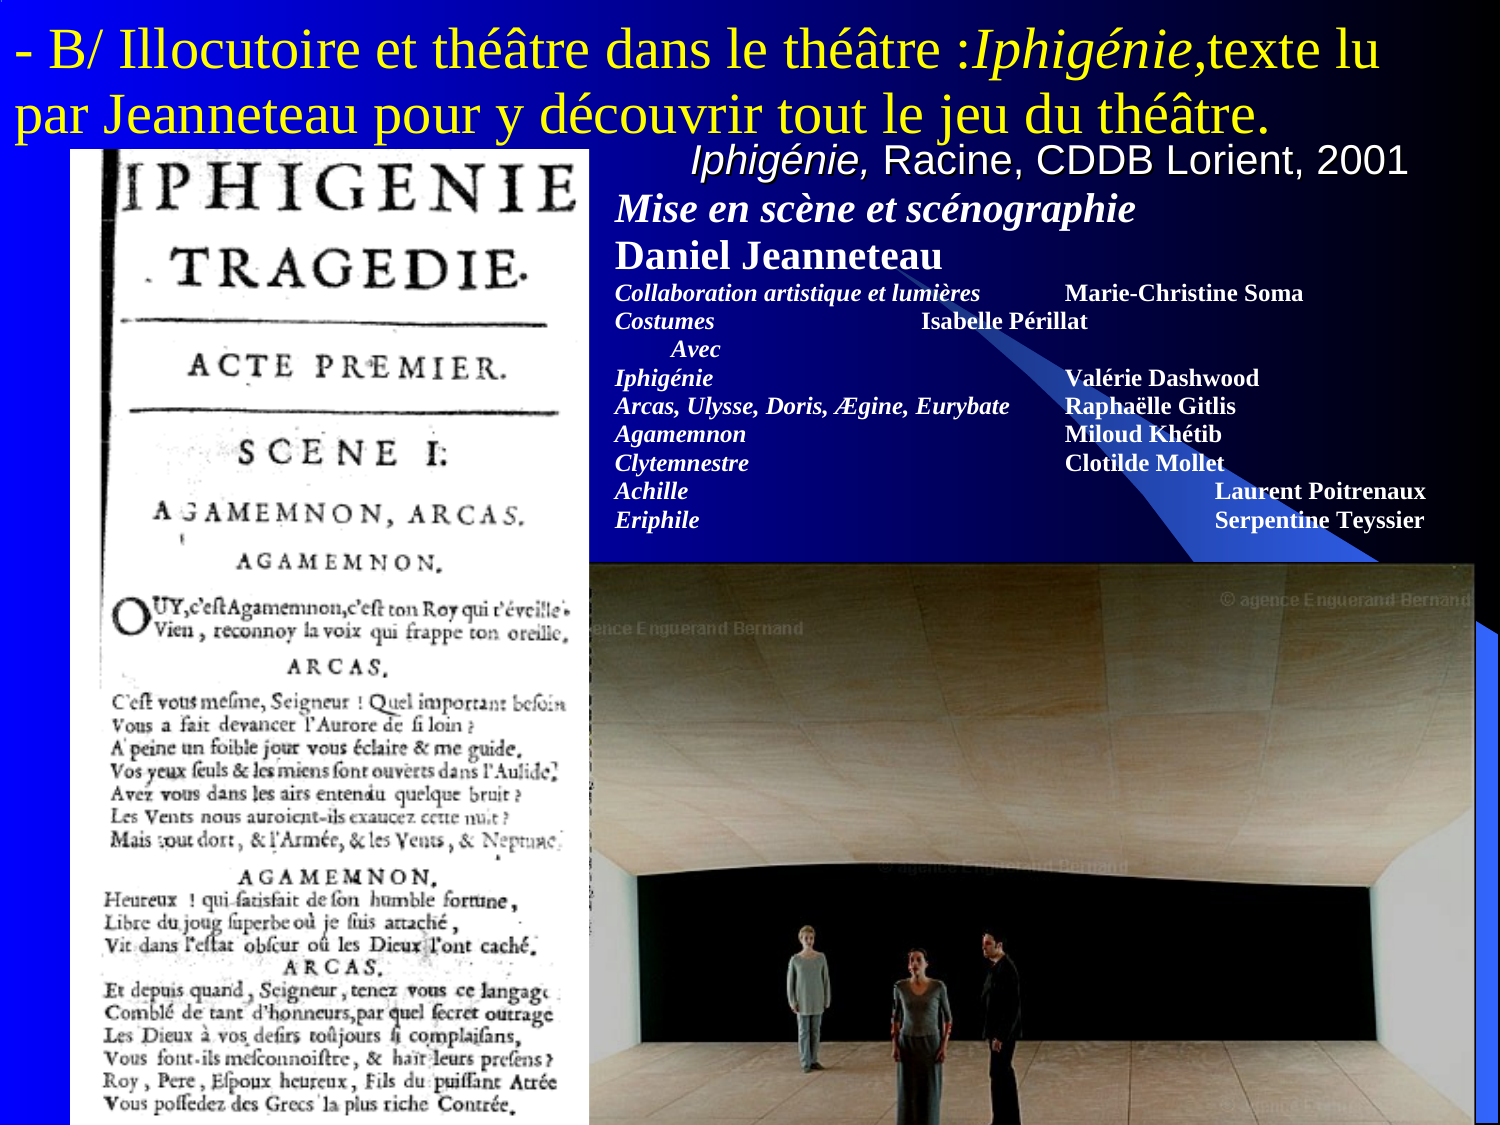

- B/ Illocutoire et théâtre dans le théâtre :Iphigénie,texte lu par Jeanneteau pour y découvrir tout le jeu du théâtre.
Iphigénie, Racine, CDDB Lorient, 2001
Mise en scène et scénographie
Daniel Jeanneteau
Collaboration artistique et lumières 	Marie-Christine Soma
Costumes		 Isabelle Périllat
	Avec
Iphigénie 			Valérie Dashwood
Arcas, Ulysse, Doris, Ægine, Eurybate 	Raphaëlle Gitlis
Agamemnon 			Miloud Khétib
Clytemnestre 			Clotilde Mollet
Achille			 	Laurent Poitrenaux
Eriphile 				Serpentine Teyssier
#